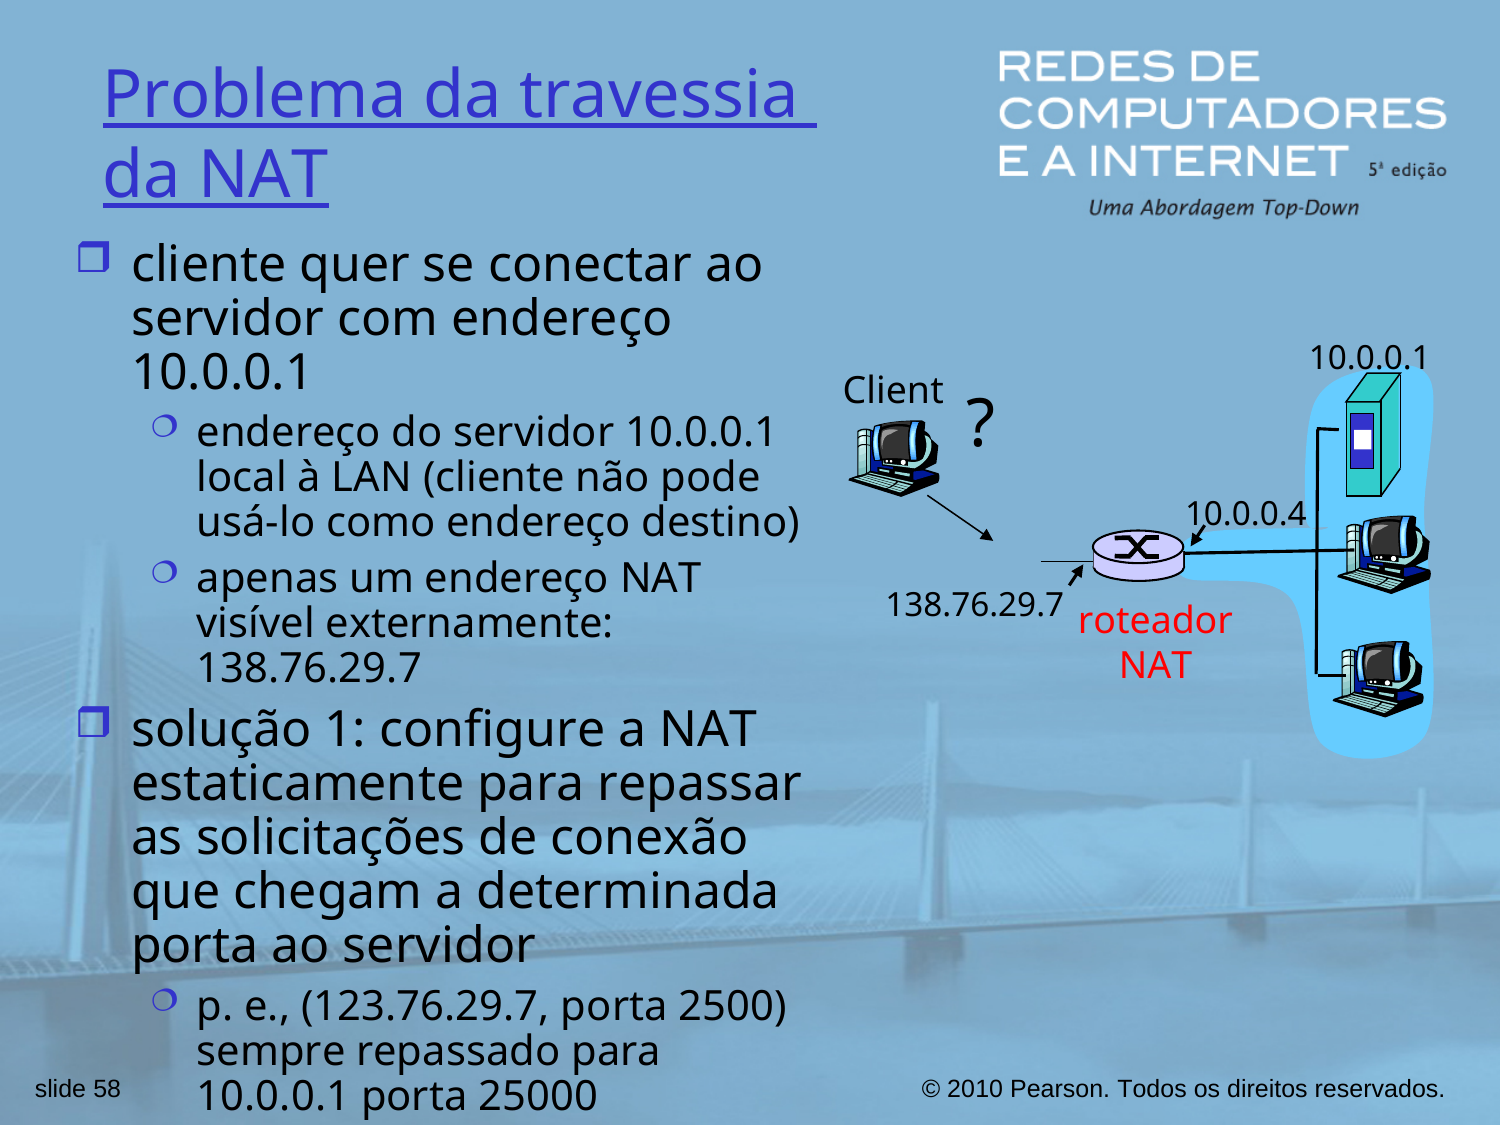

# Problema da travessia da NAT
cliente quer se conectar ao servidor com endereço 10.0.0.1
endereço do servidor 10.0.0.1 local à LAN (cliente não pode usá-lo como endereço destino)
apenas um endereço NAT visível externamente: 138.76.29.7
solução 1: configure a NAT estaticamente para repassar as solicitações de conexão que chegam a determinada porta ao servidor
p. e., (123.76.29.7, porta 2500) sempre repassado para 10.0.0.1 porta 25000
10.0.0.1
Client
?
10.0.0.4
138.76.29.7
roteador
NAT